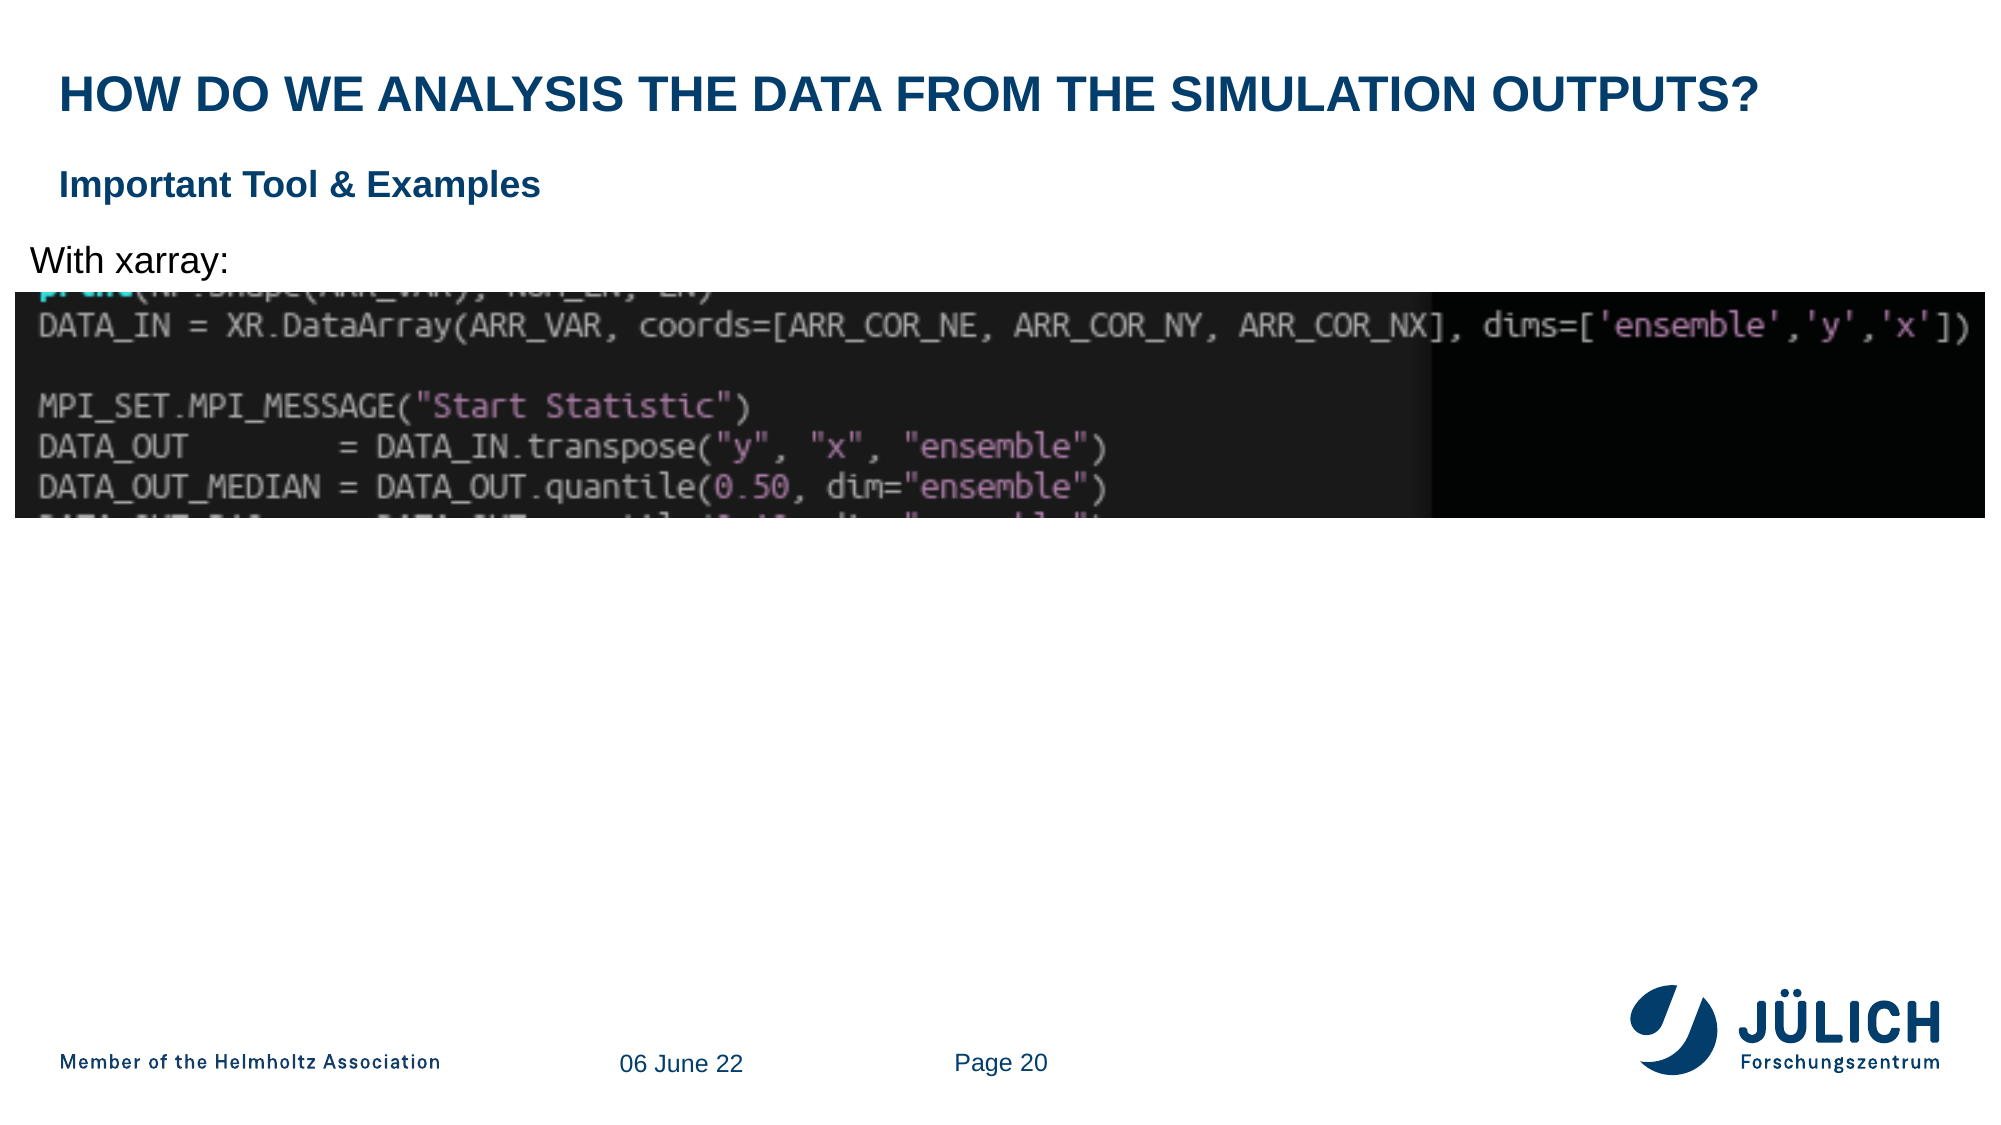

# How do we analysis the data from the simulation outputs?
Important Tool & Examples
With xarray:
Page
06 June 22